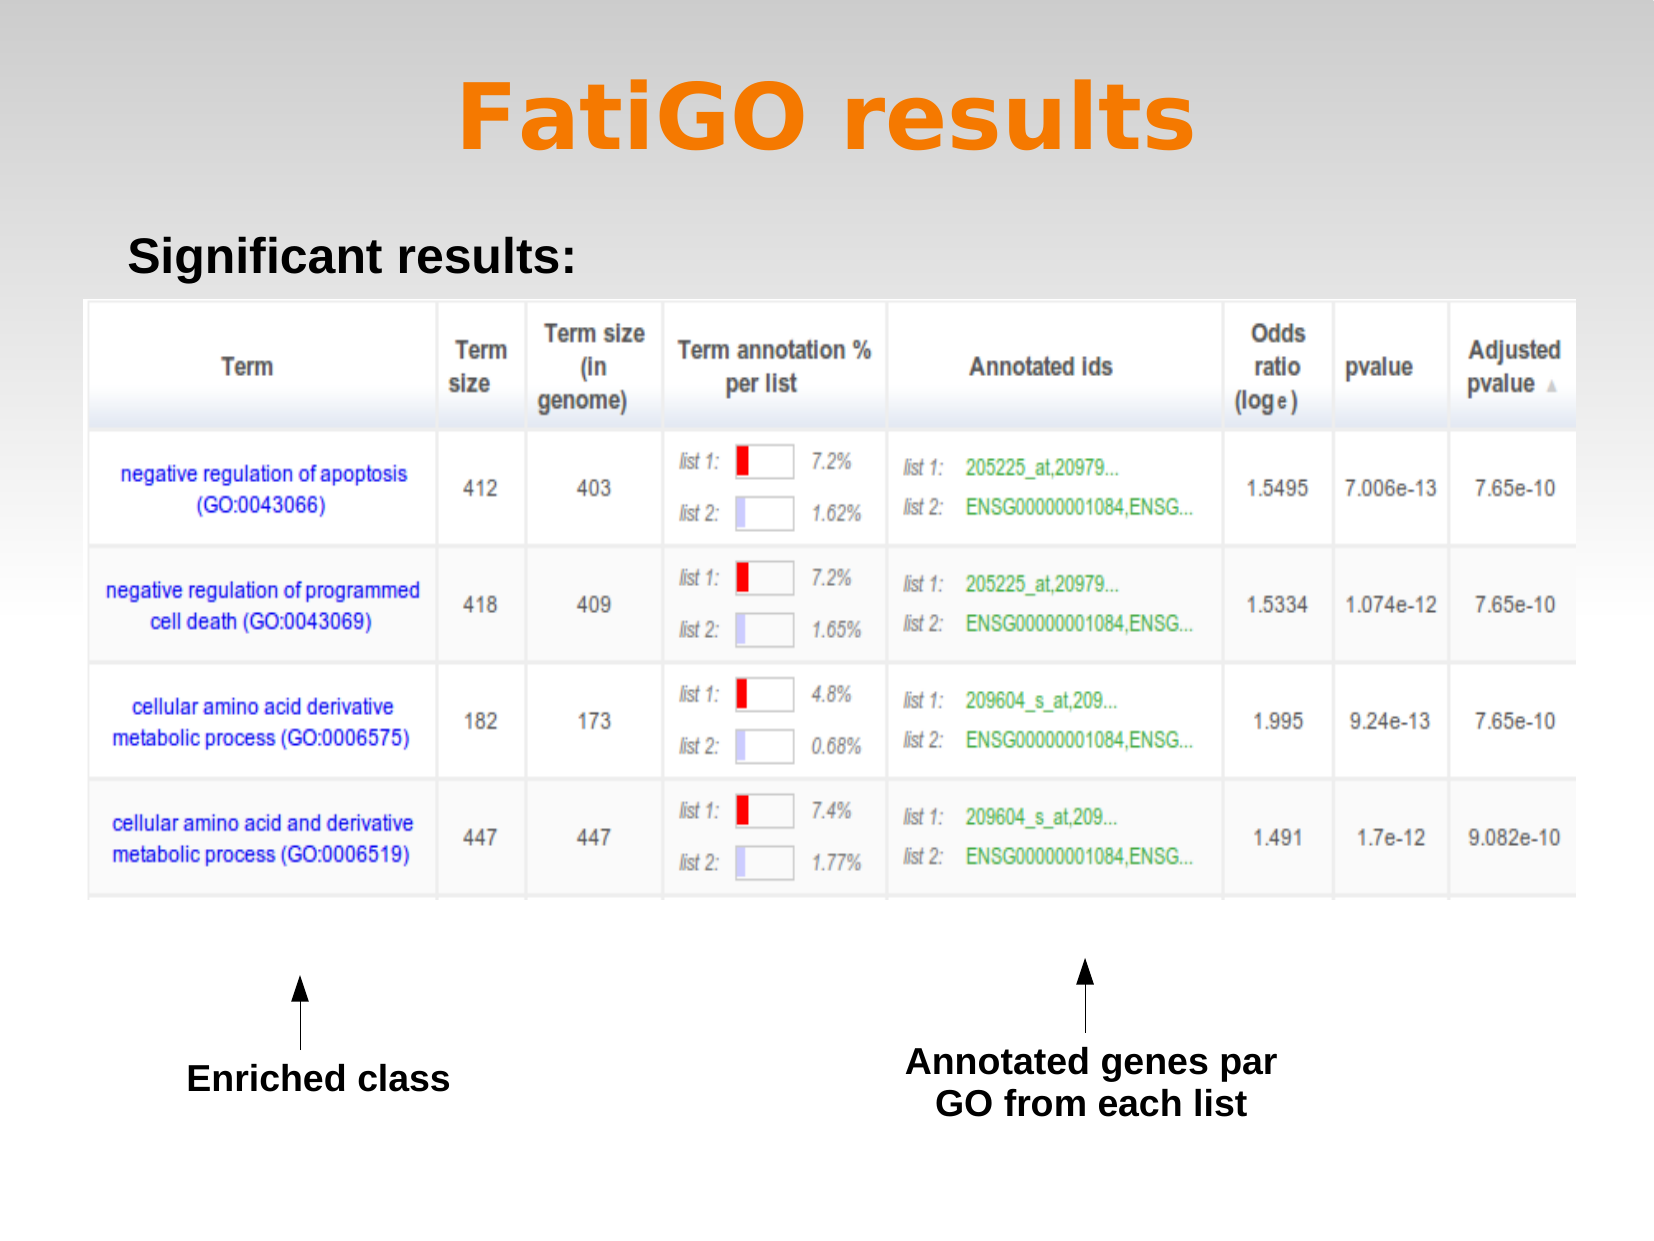

# FatiGO results
Significant results:
Annotated genes par GO from each list
Enriched class